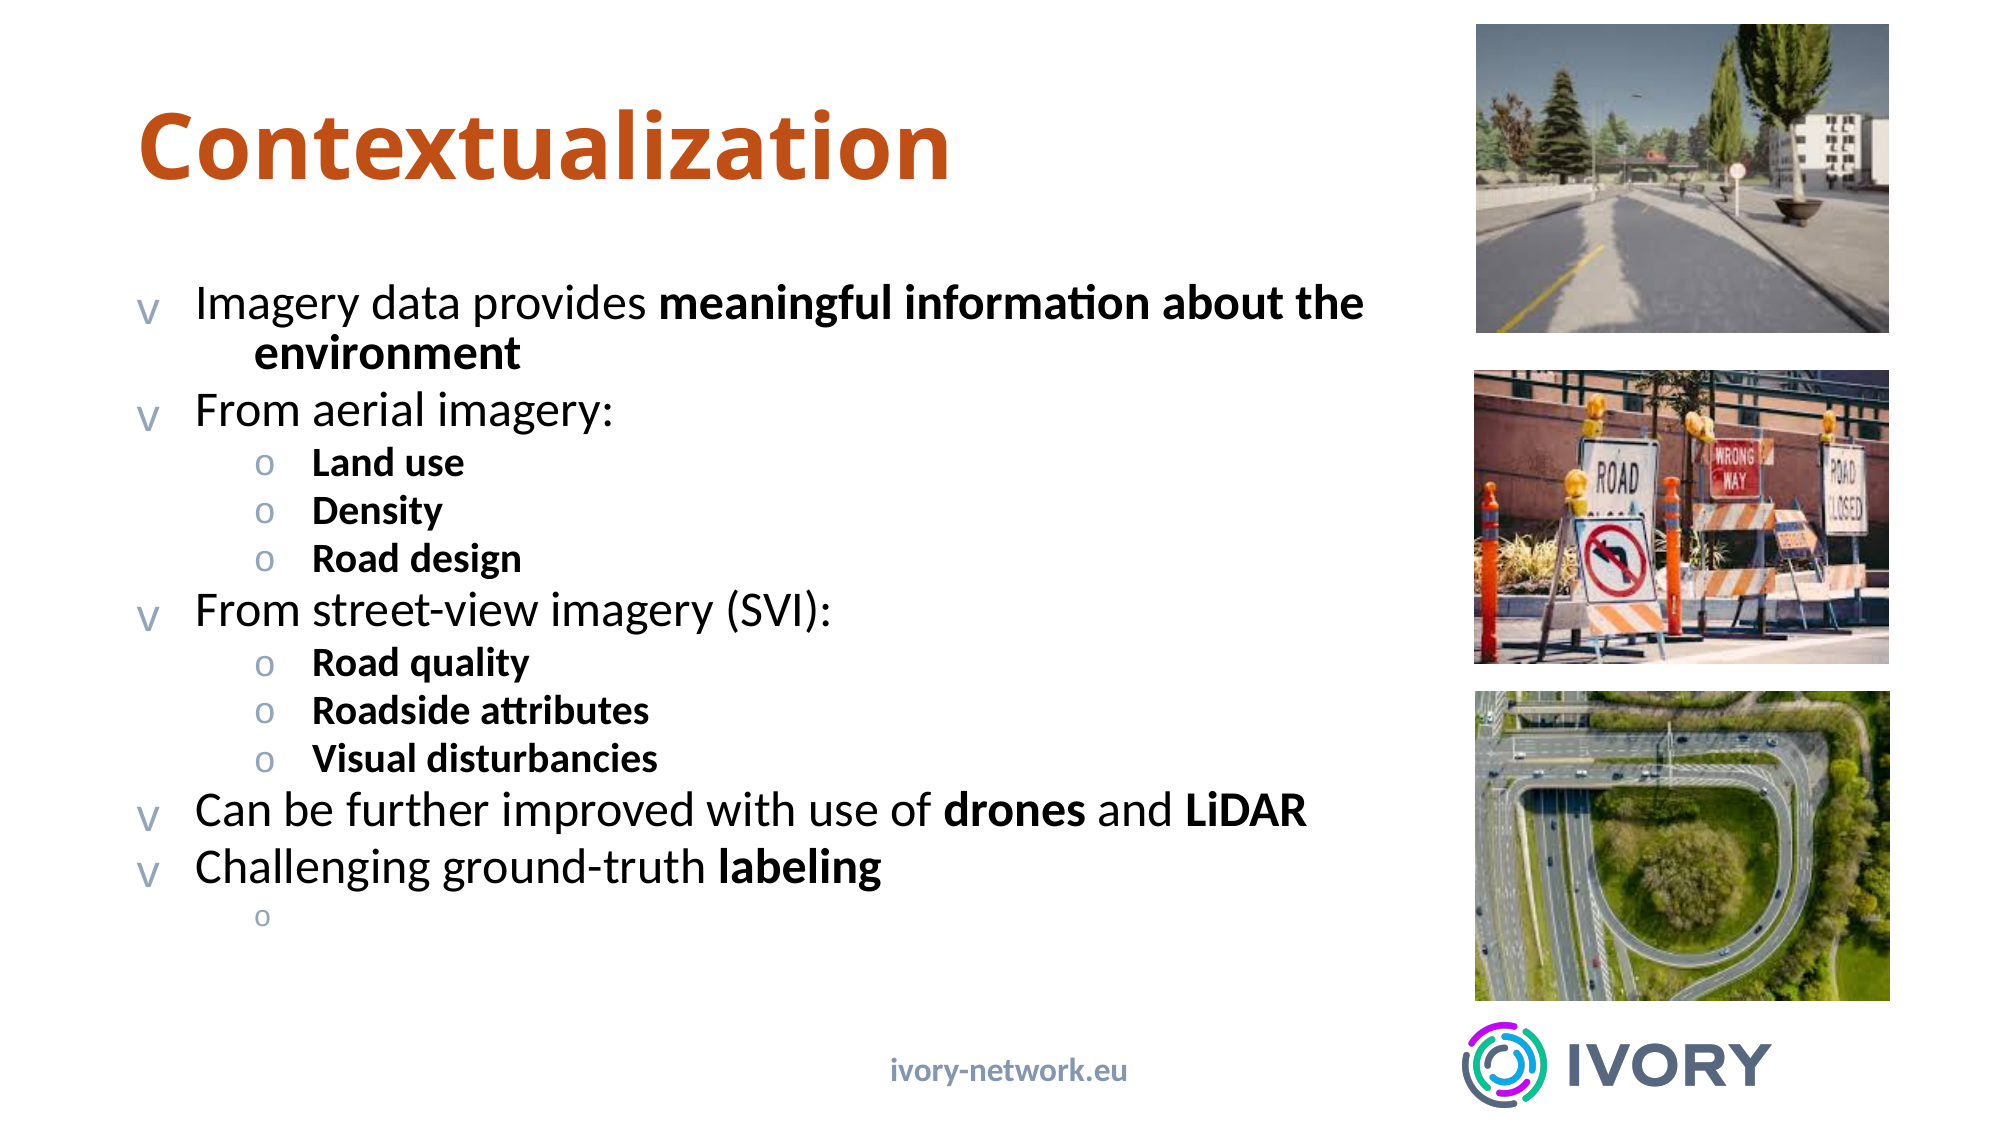

Contextualization
# Imagery data provides meaningful information about the environment
From aerial imagery:
Land use
Density
Road design
From street-view imagery (SVI):
Road quality
Roadside attributes
Visual disturbancies
Can be further improved with use of drones and LiDAR
Challenging ground-truth labeling
ivory-network.eu